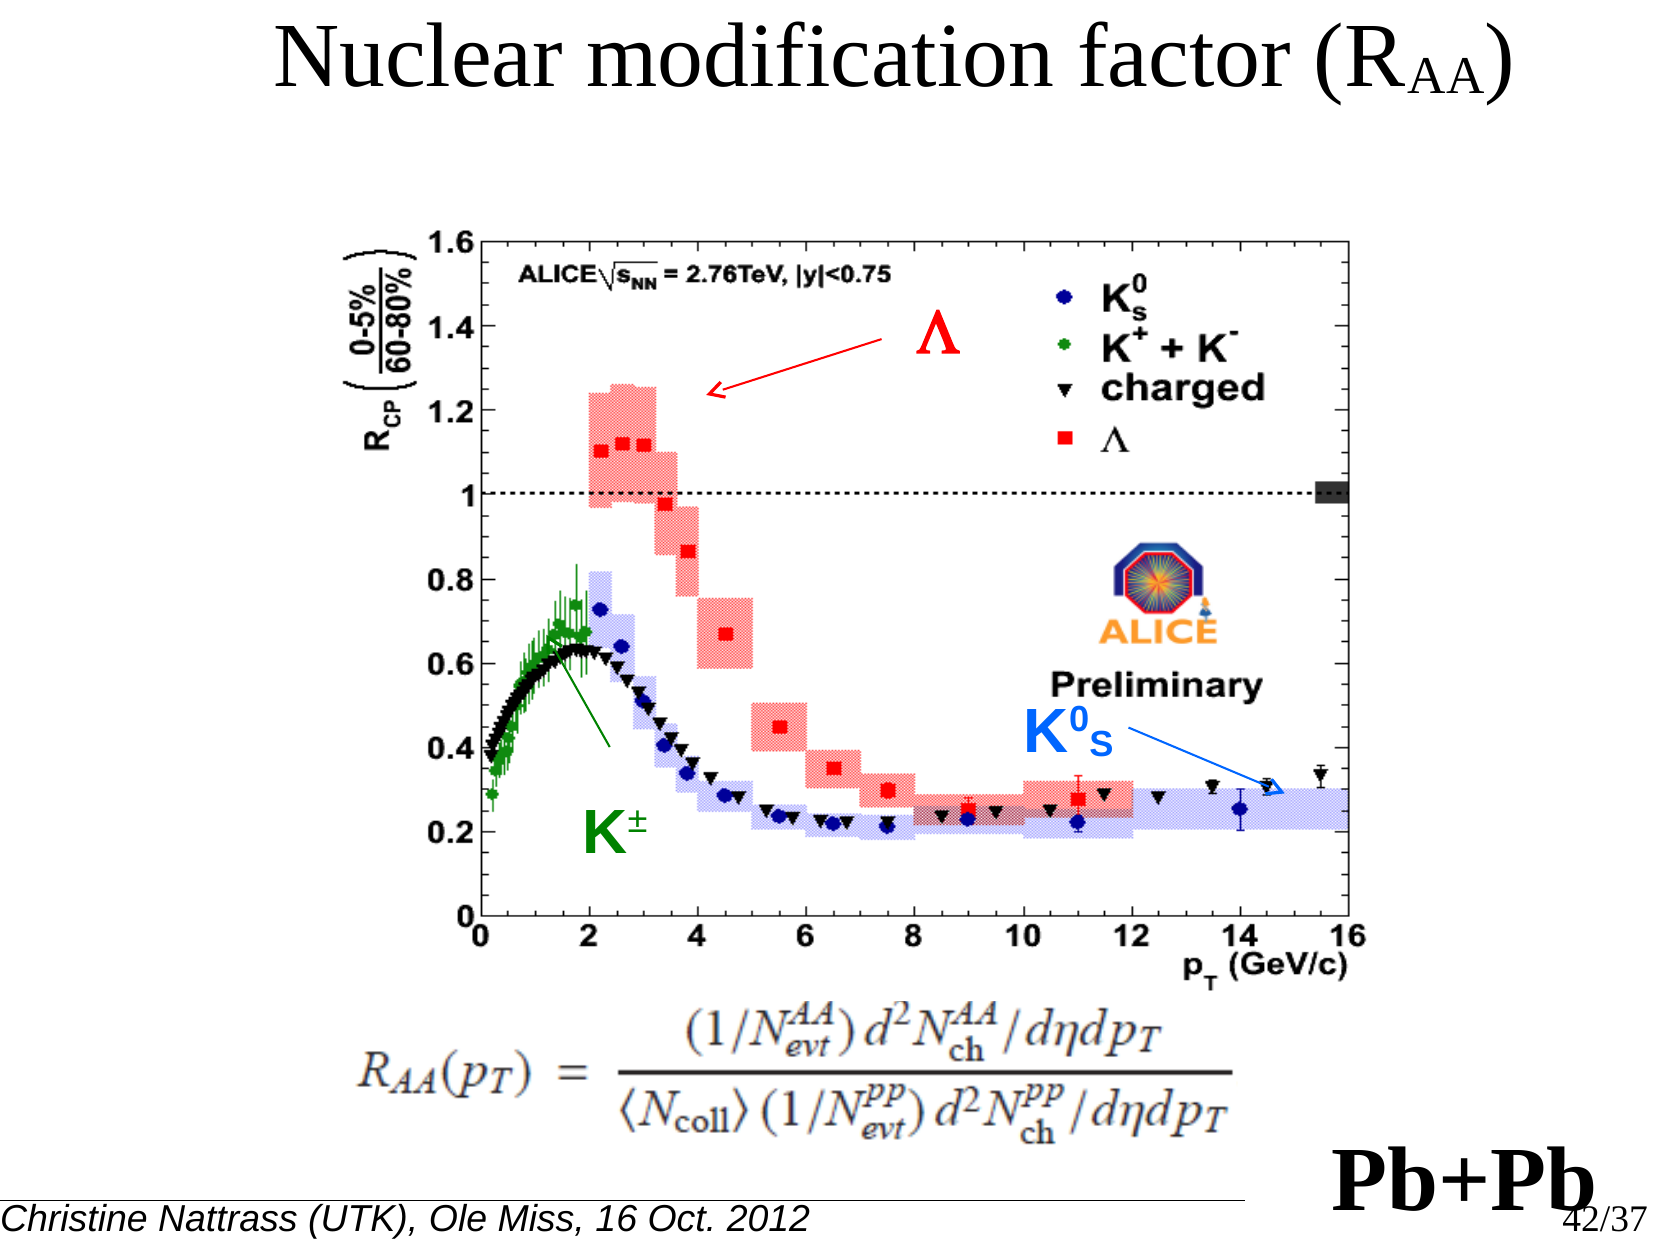

# Nuclear modification factor (RAA)
L
K±
K0S
Pb+Pb